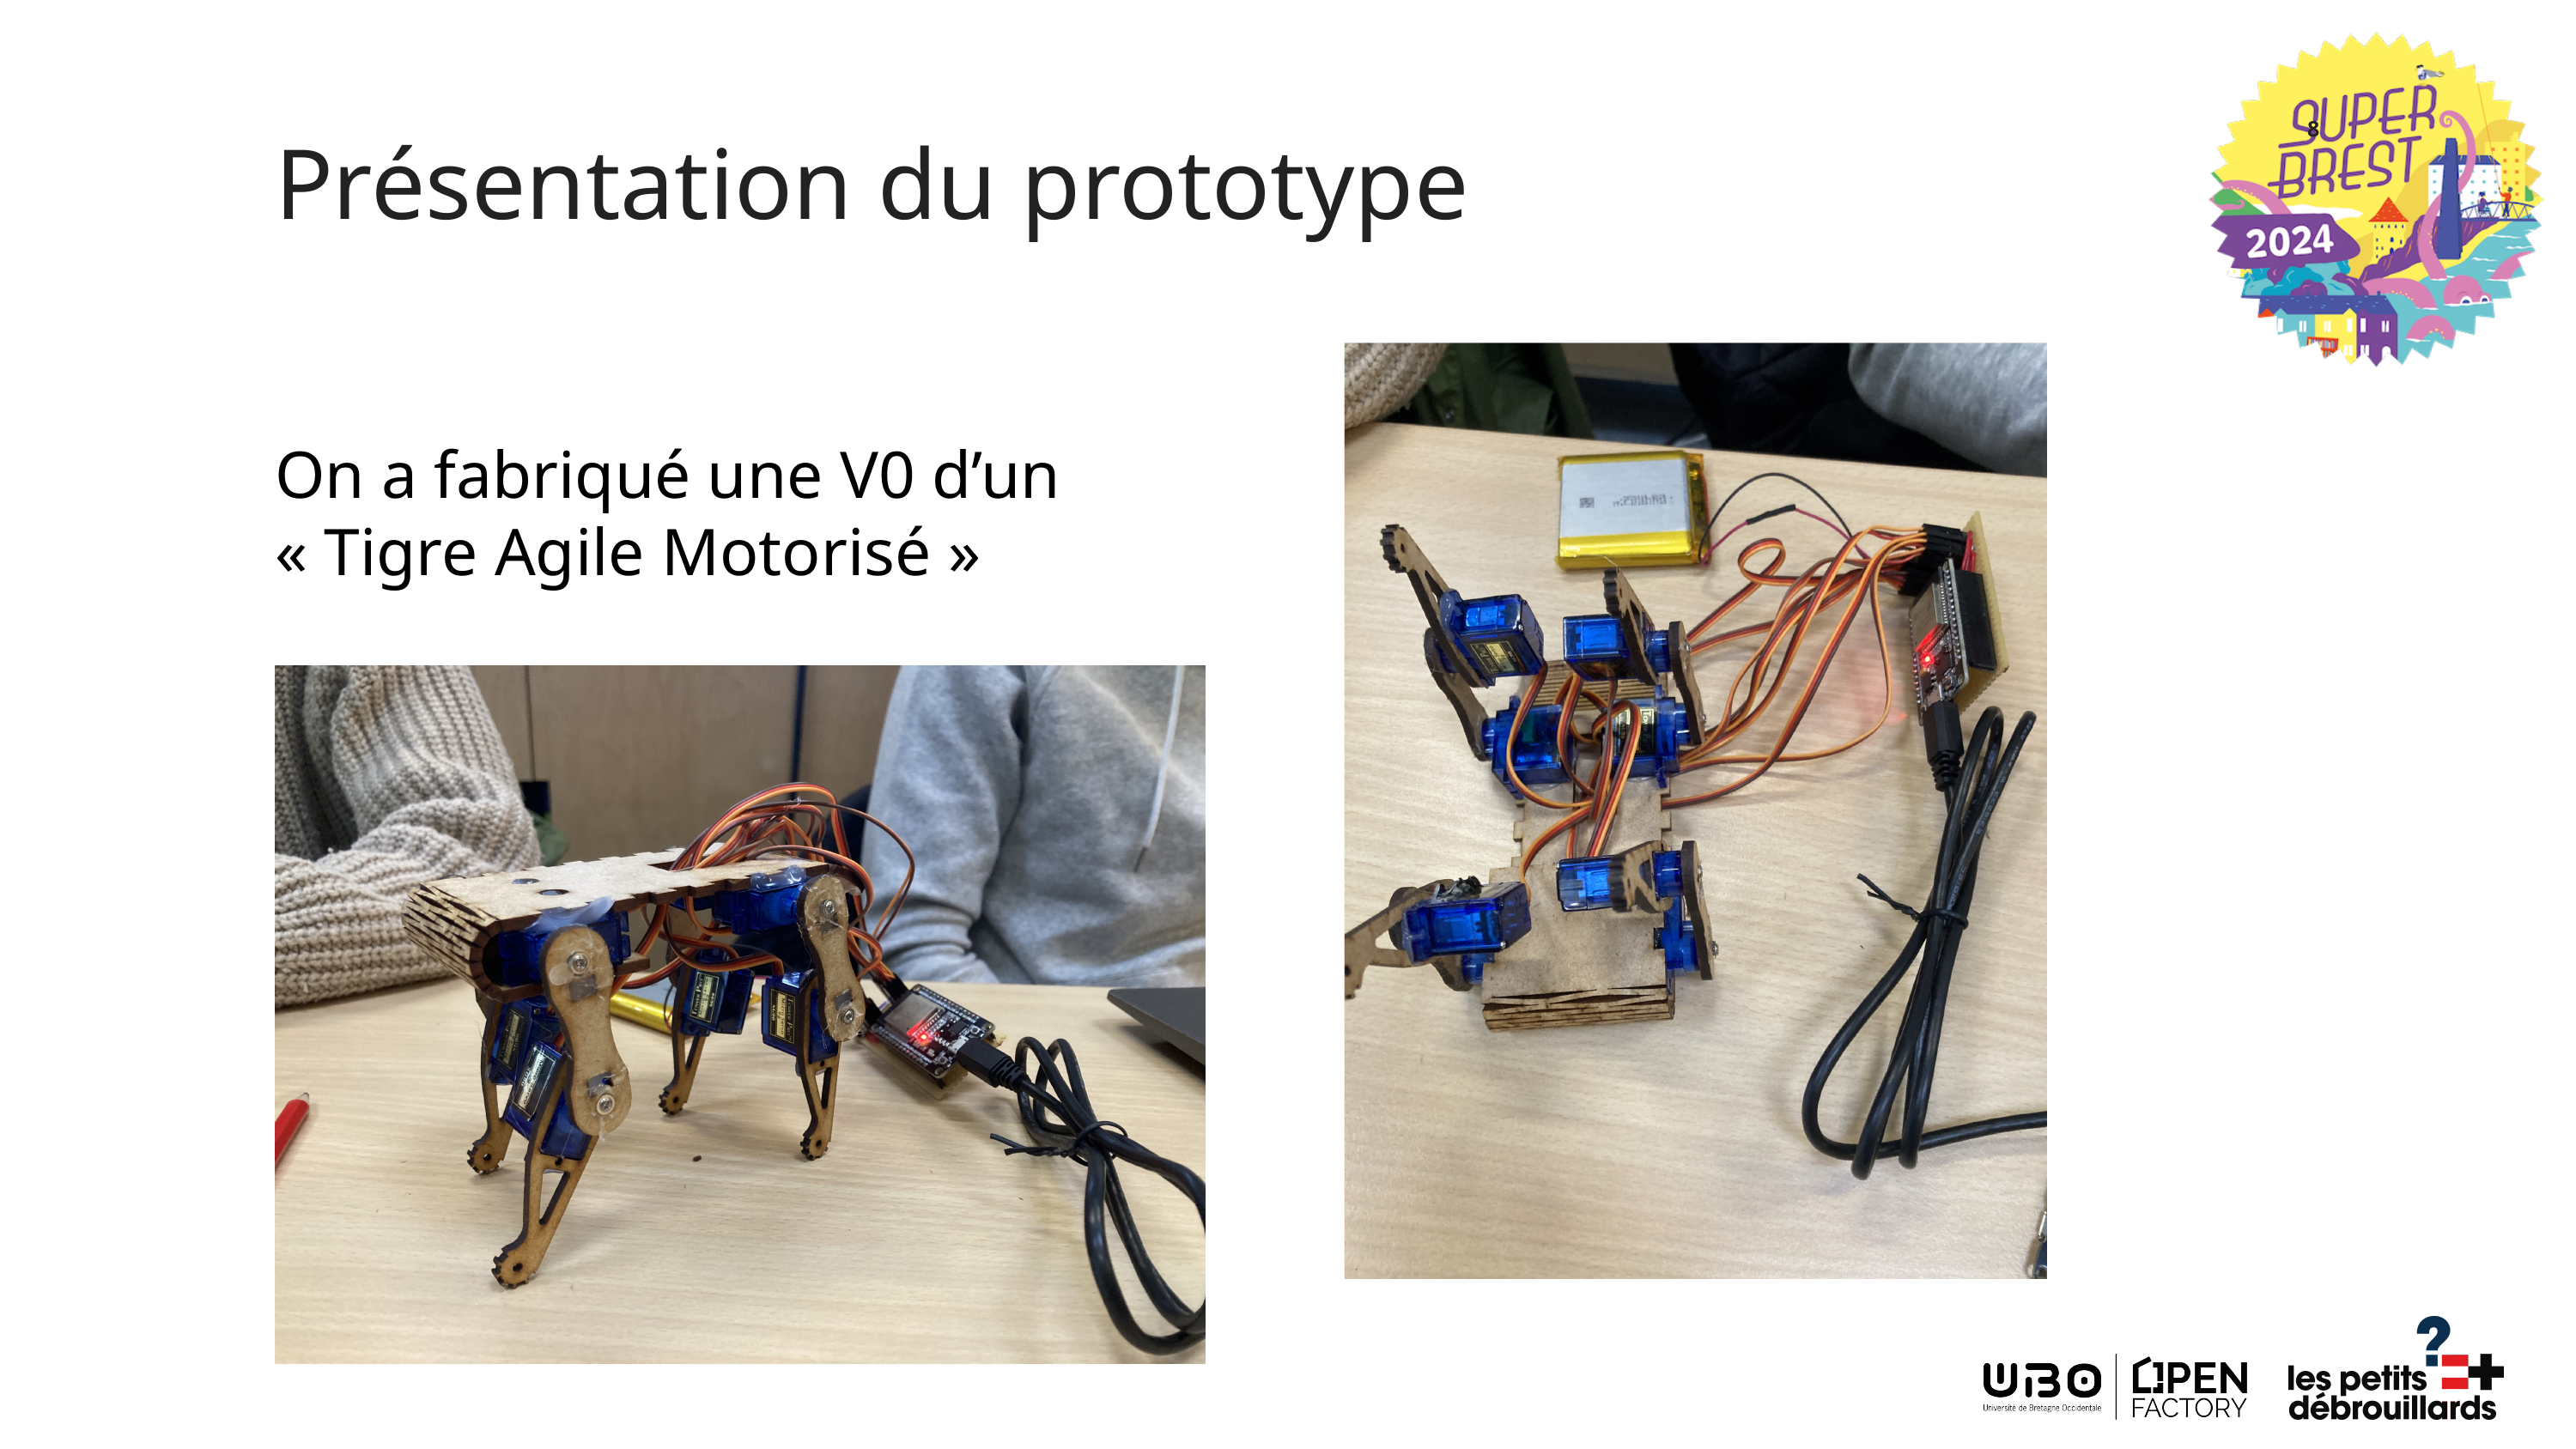

# Présentation du prototype
On a fabriqué une V0 d’un « Tigre Agile Motorisé »